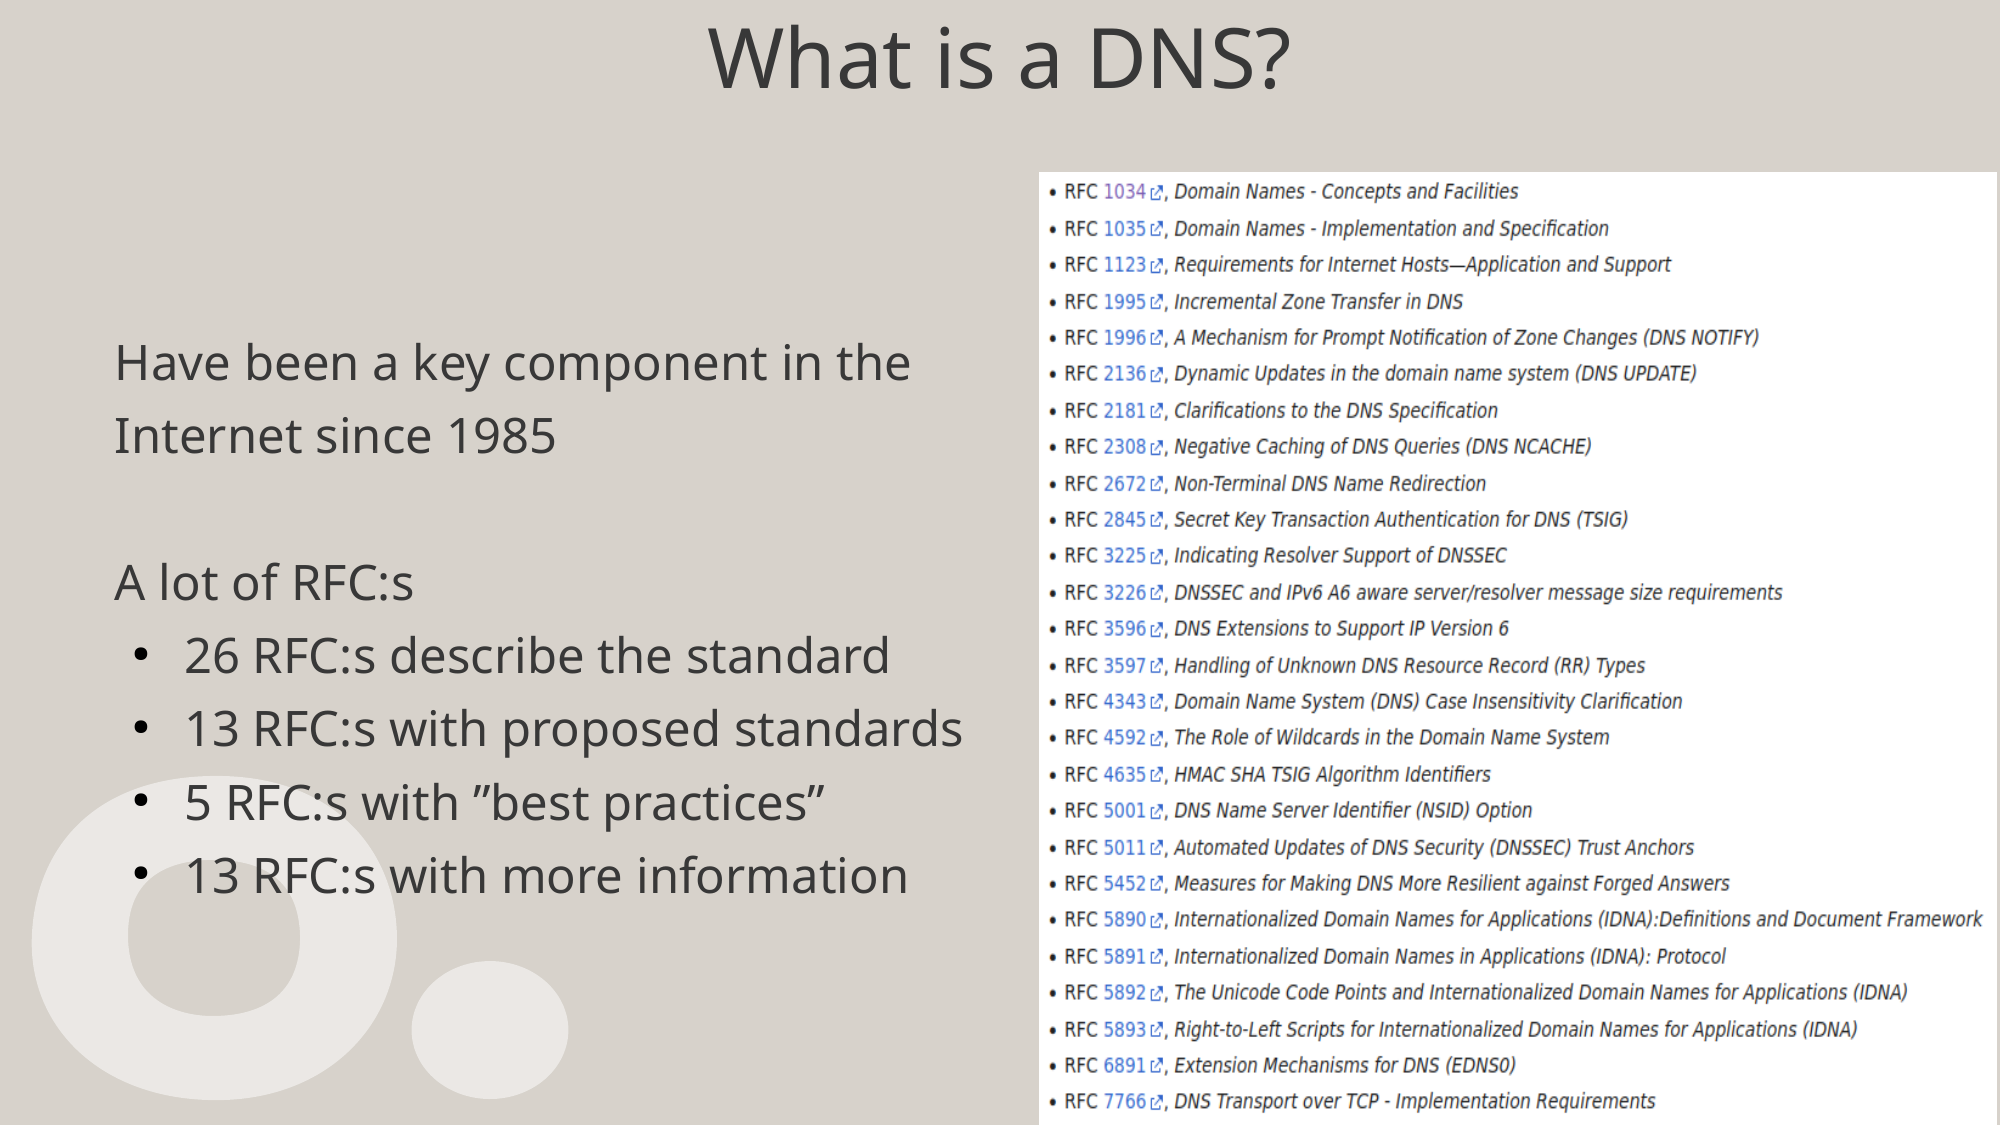

What is a DNS?
# Have been a key component in the
Internet since 1985
A lot of RFC:s
26 RFC:s describe the standard
13 RFC:s with proposed standards
5 RFC:s with ”best practices”
13 RFC:s with more information